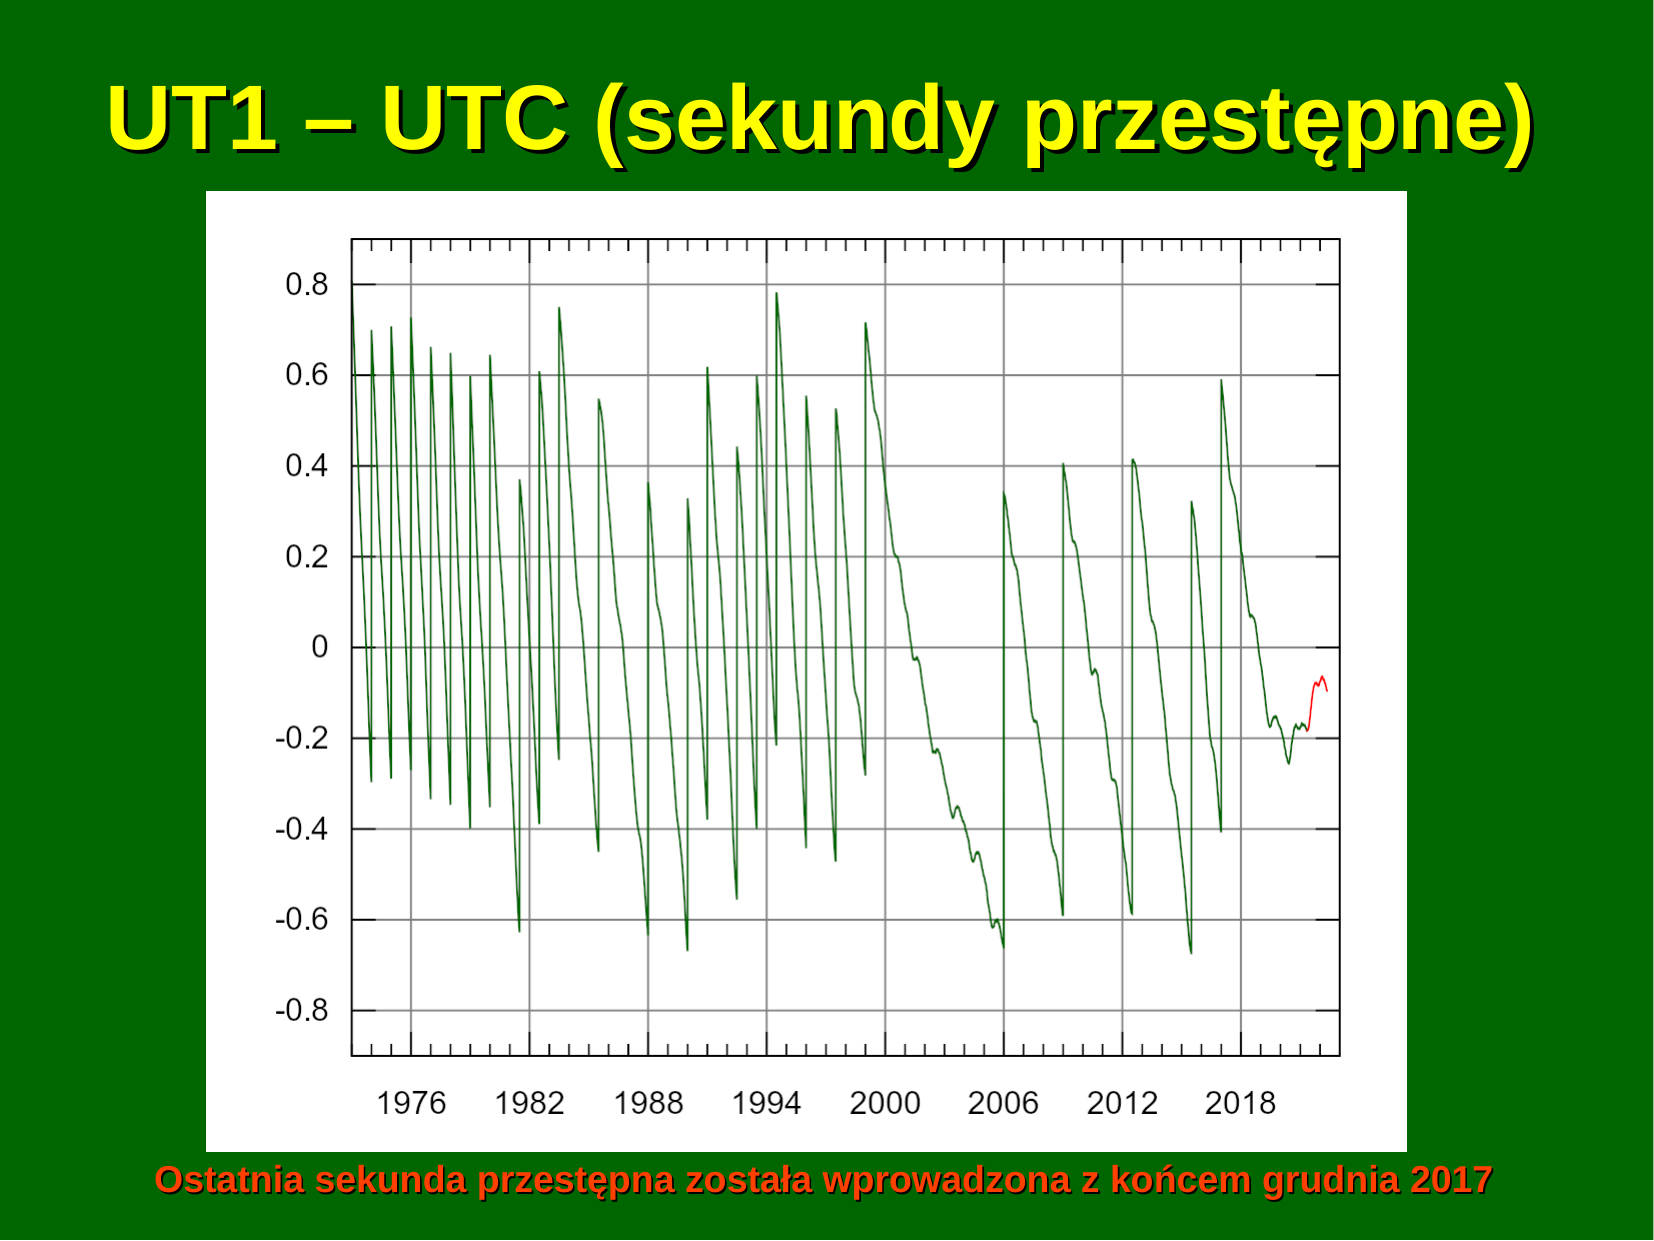

# UT1 – UTC (sekundy przestępne)
Ostatnia sekunda przestępna została wprowadzona z końcem grudnia 2017